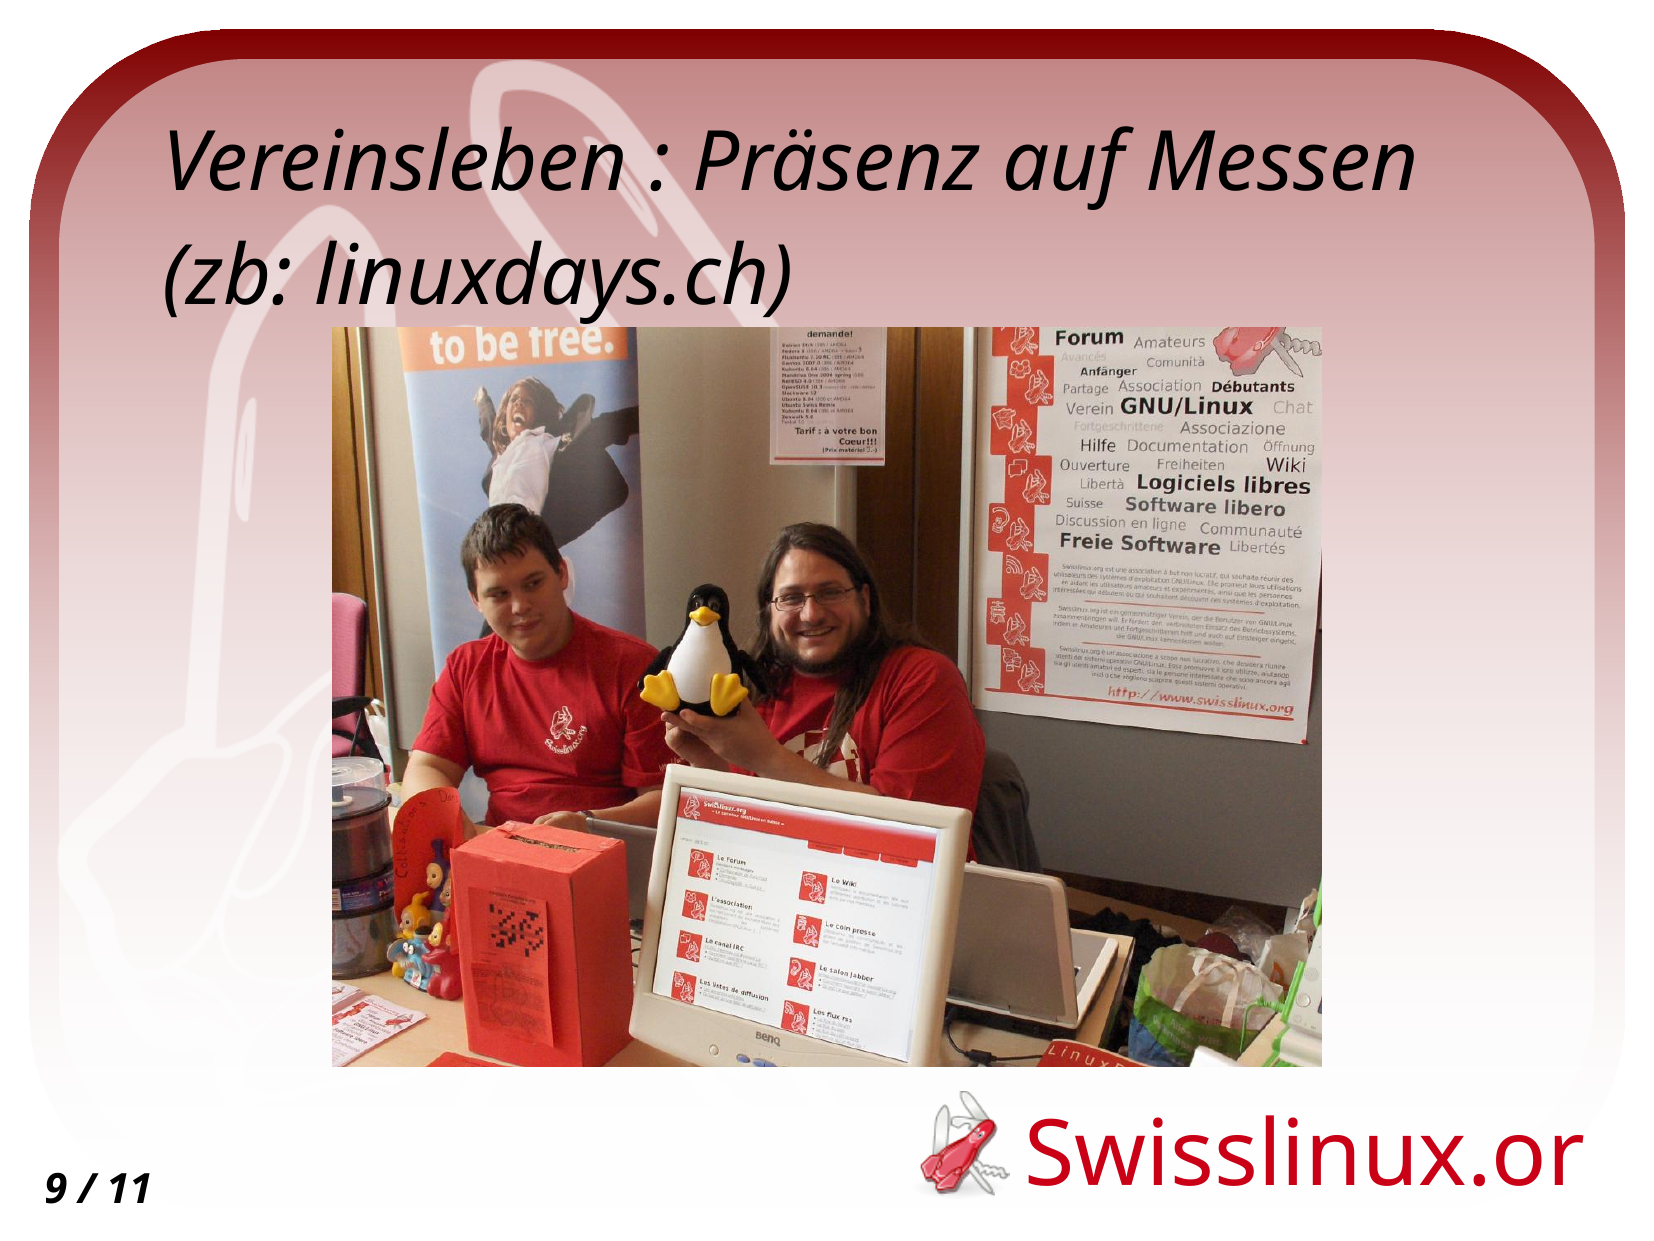

Vereinsleben : Präsenz auf Messen (zb: linuxdays.ch)
Swisslinux.org
9 / 11